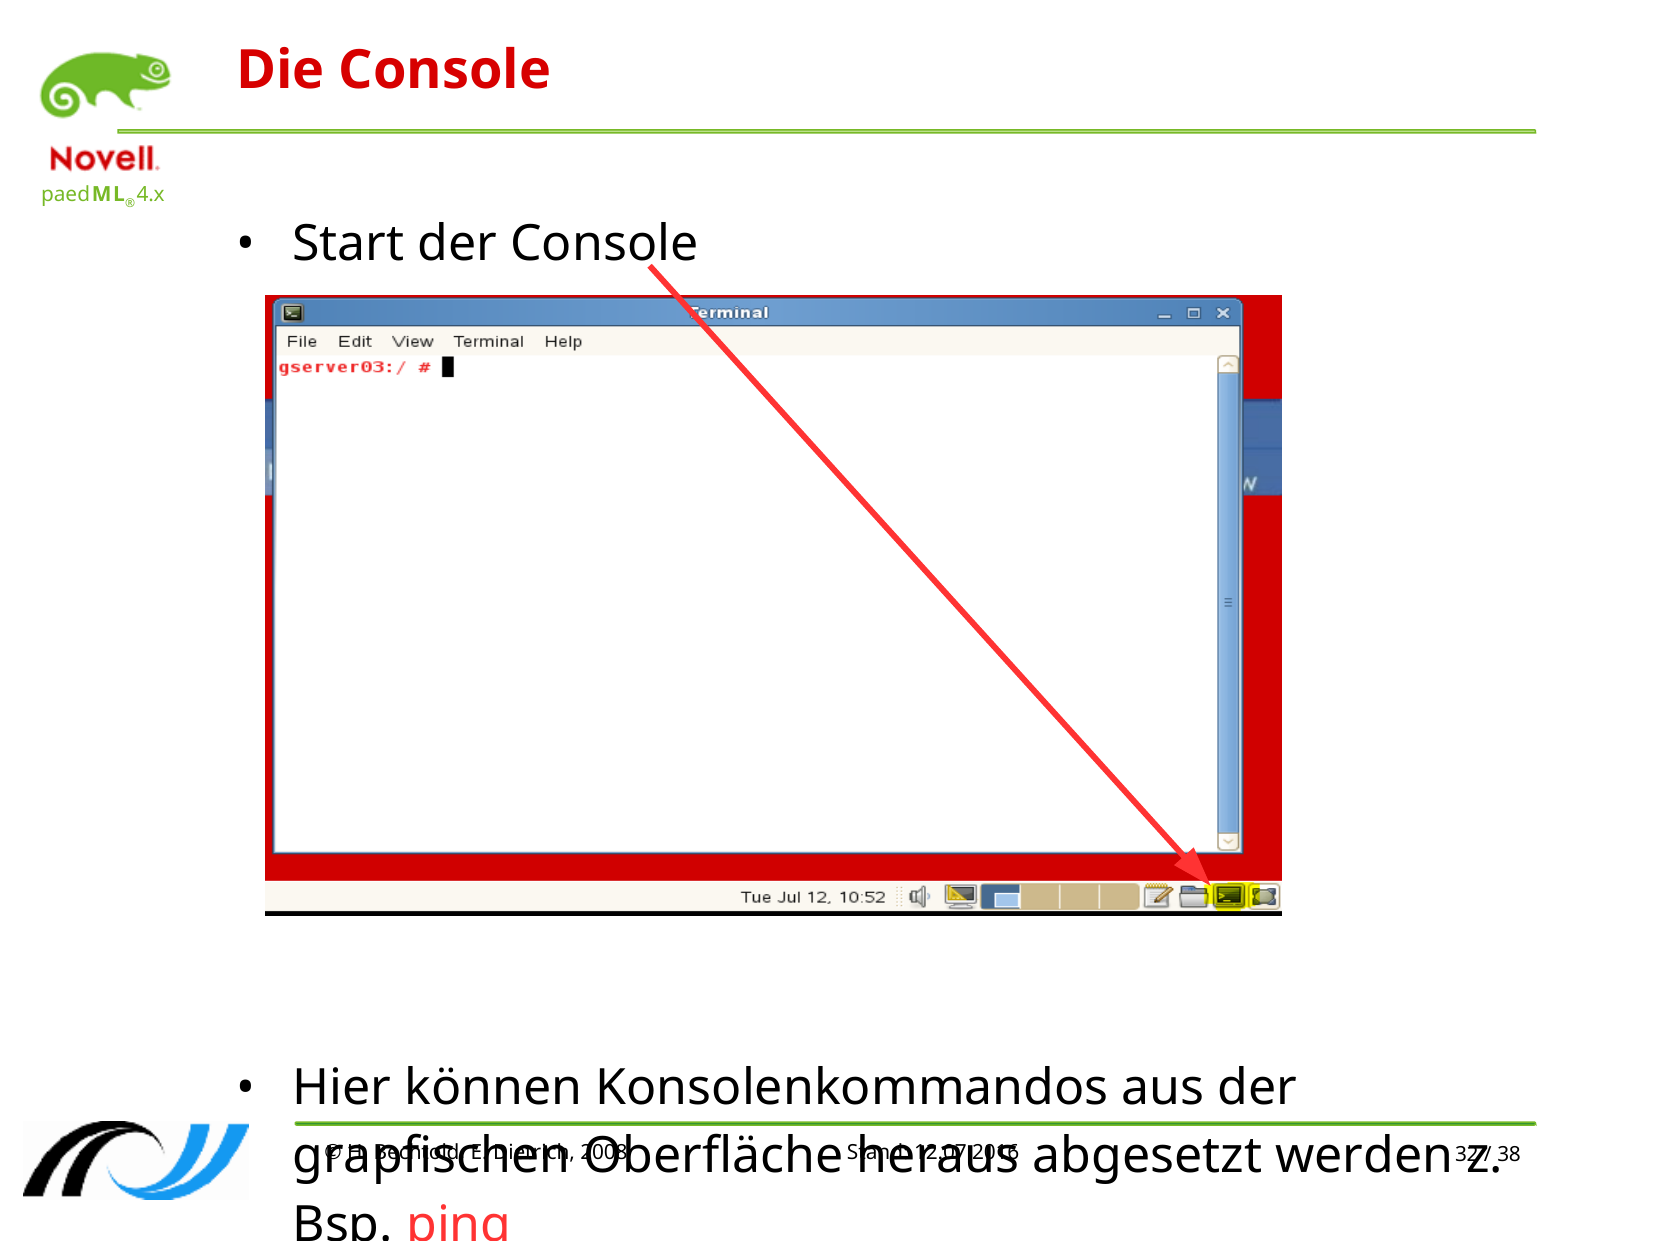

# Die Console
Start der Console
Hier können Konsolenkommandos aus der grapfischen Oberfläche heraus abgesetzt werden z. Bsp. ping
© H. Bechtold, E. Dietrich, 2008
12.07.2016
32